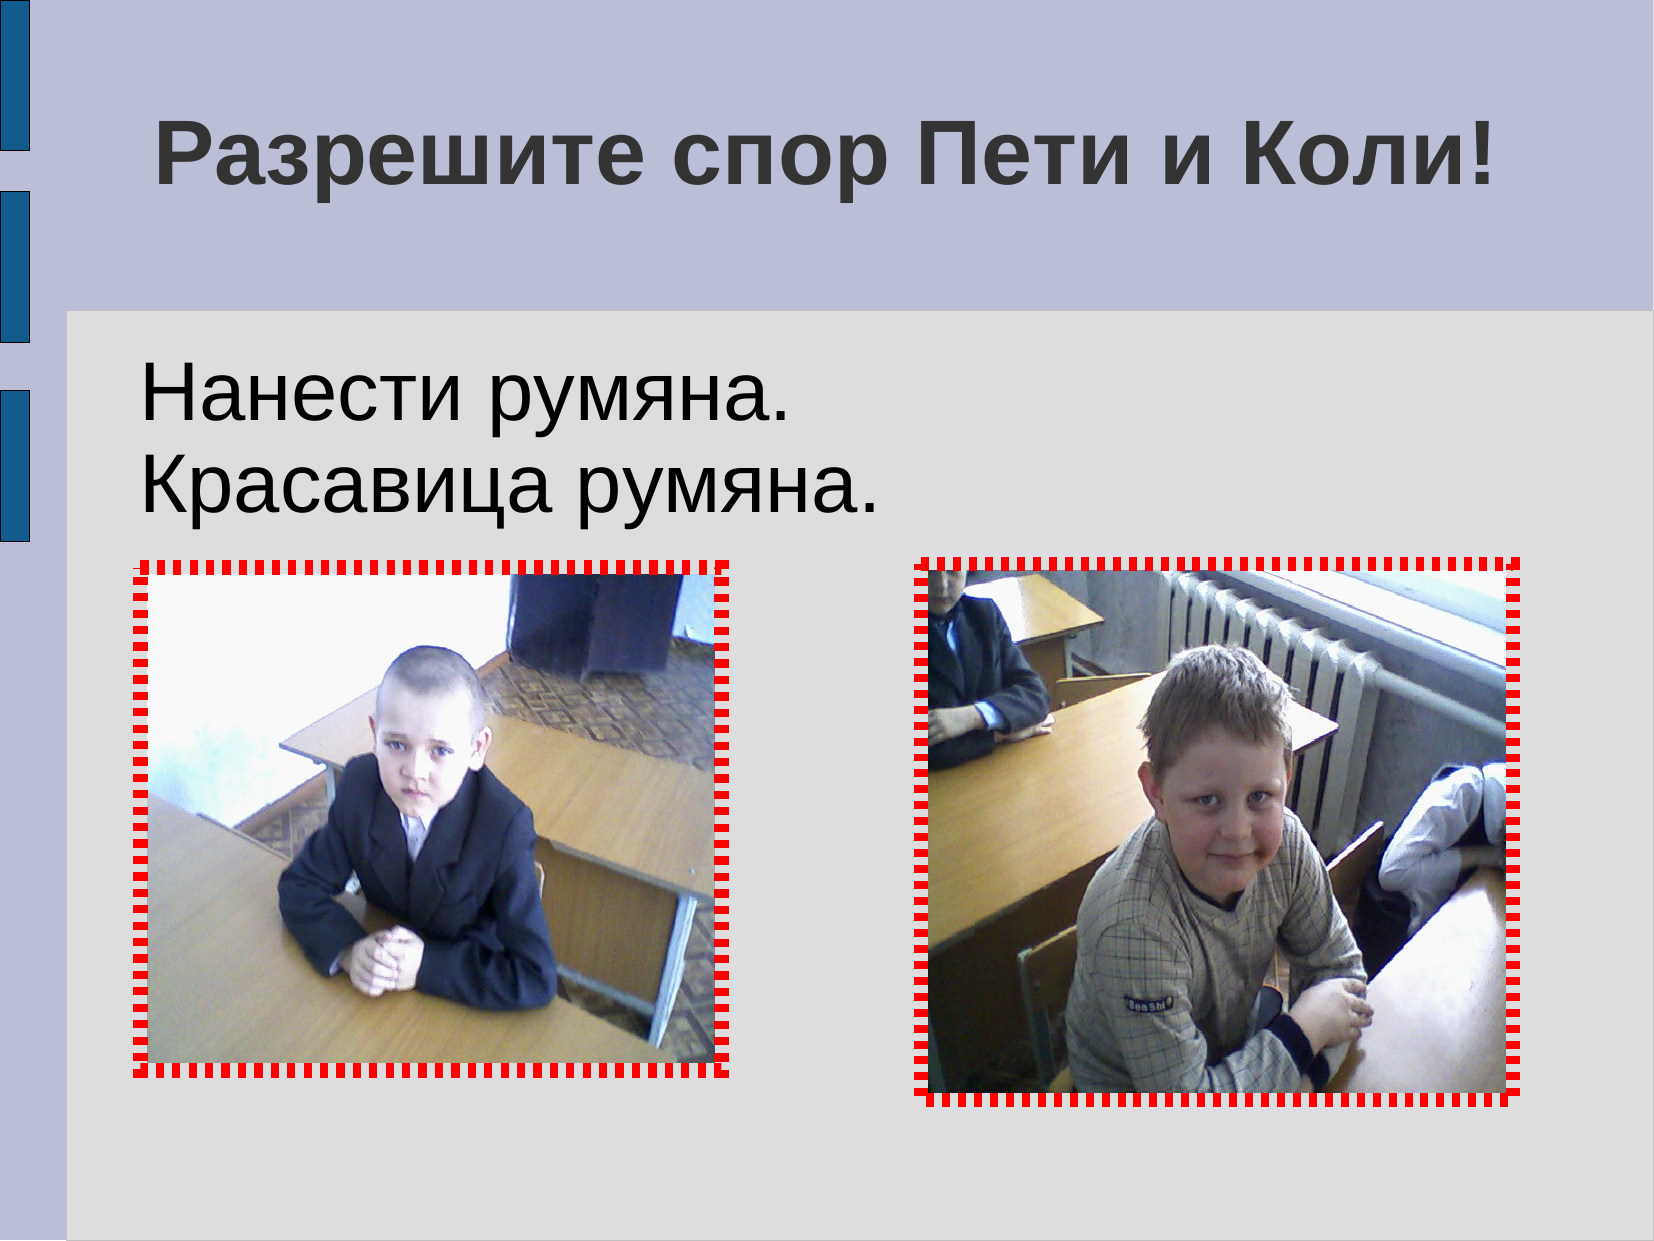

# Разрешите спор Пети и Коли!
Нанести румяна.
Красавица румяна.